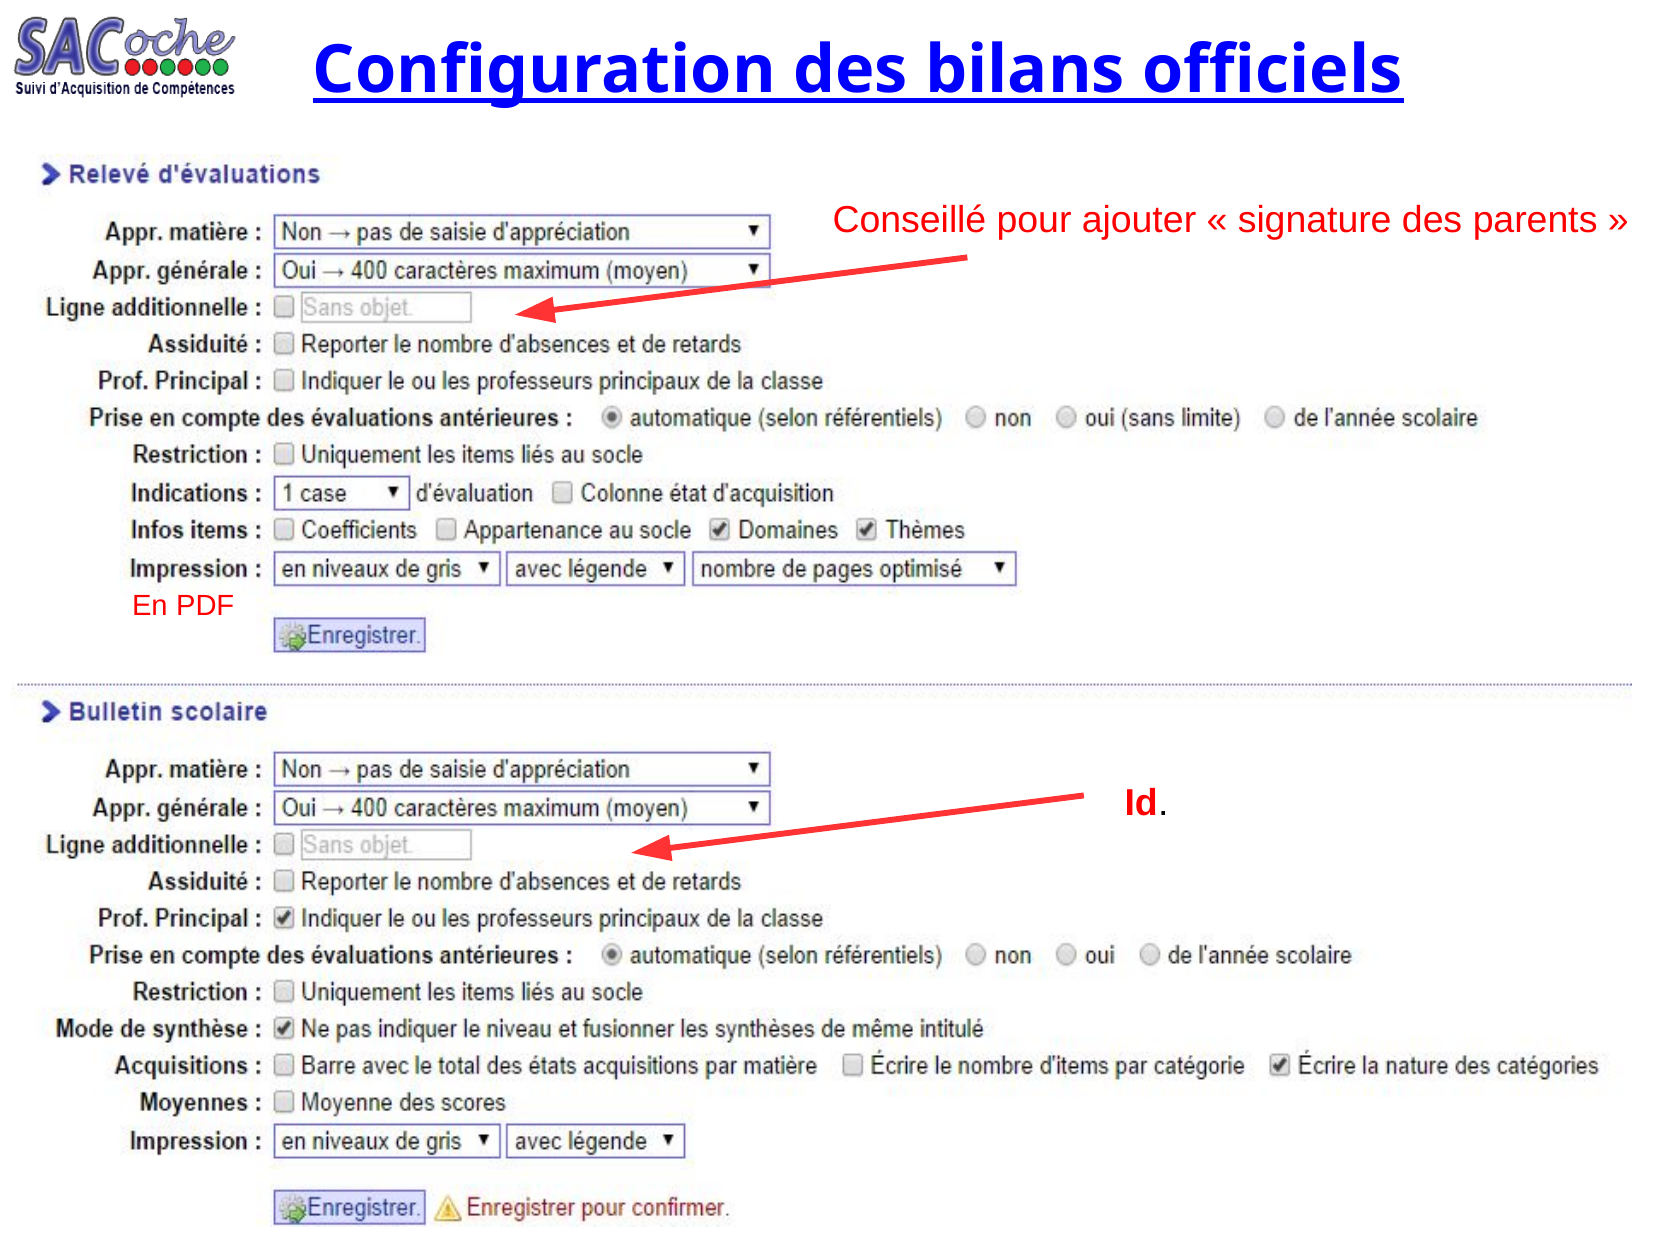

# Configuration des bilans officiels
Conseillé pour ajouter « signature des parents »
En PDF
Id.